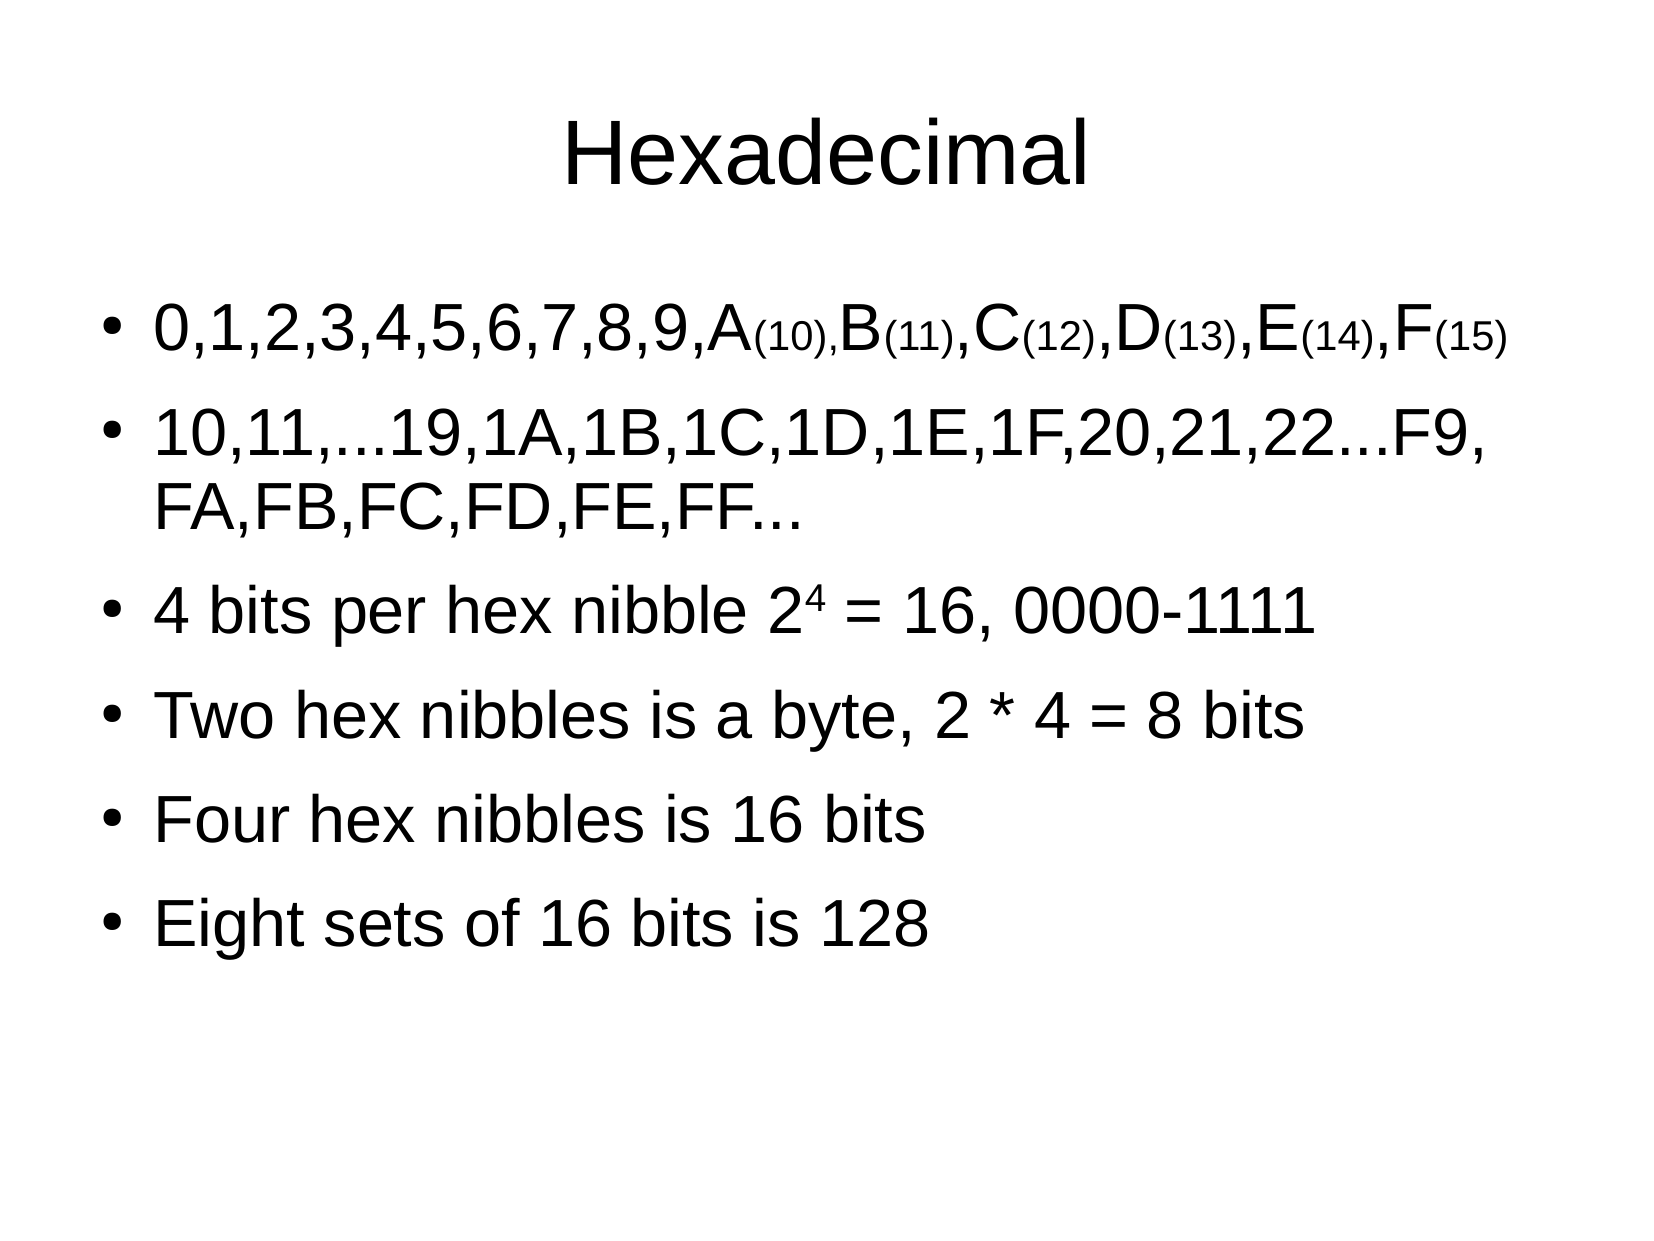

# Hexadecimal
0,1,2,3,4,5,6,7,8,9,A(10),B(11),C(12),D(13),E(14),F(15)
10,11,...19,1A,1B,1C,1D,1E,1F,20,21,22...F9,
FA,FB,FC,FD,FE,FF...
4 bits per hex nibble 24 = 16, 0000-1111
Two hex nibbles is a byte, 2 * 4 = 8 bits
Four hex nibbles is 16 bits
Eight sets of 16 bits is 128